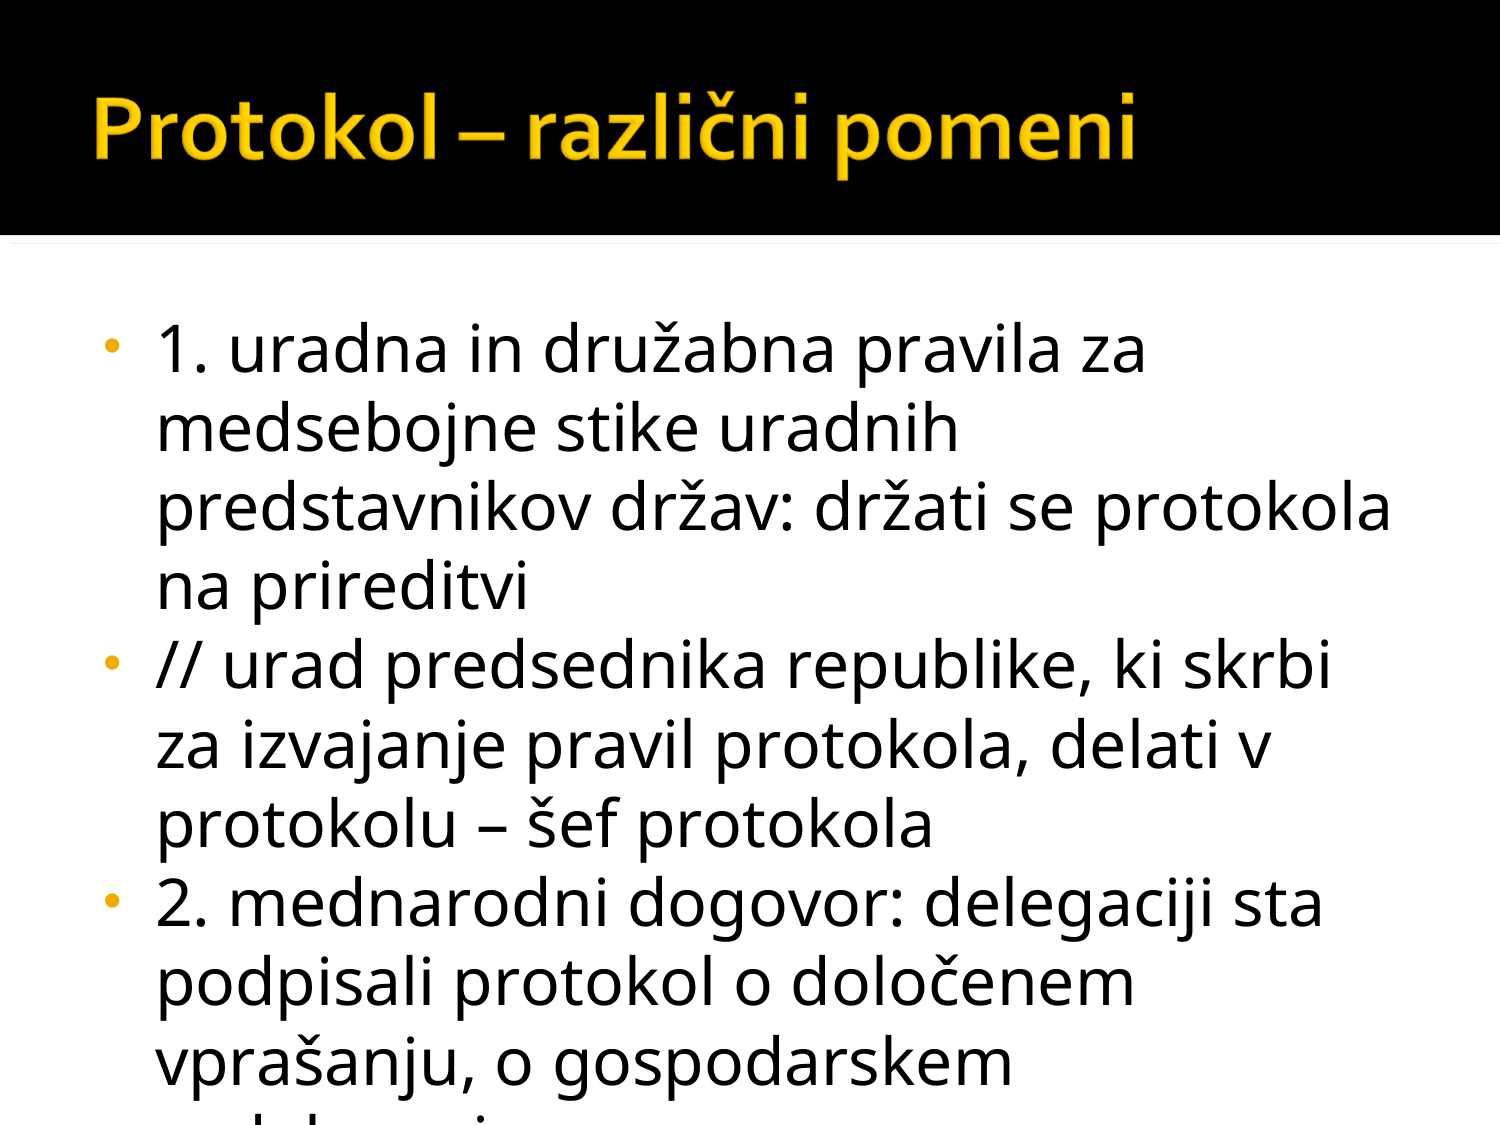

# 1. uradna in družabna pravila za medsebojne stike uradnih predstavnikov držav: držati se protokola na prireditvi
// urad predsednika republike, ki skrbi za izvajanje pravil protokola, delati v protokolu – šef protokola
2. mednarodni dogovor: delegaciji sta podpisali protokol o določenem vprašanju, o gospodarskem sodelovanju.